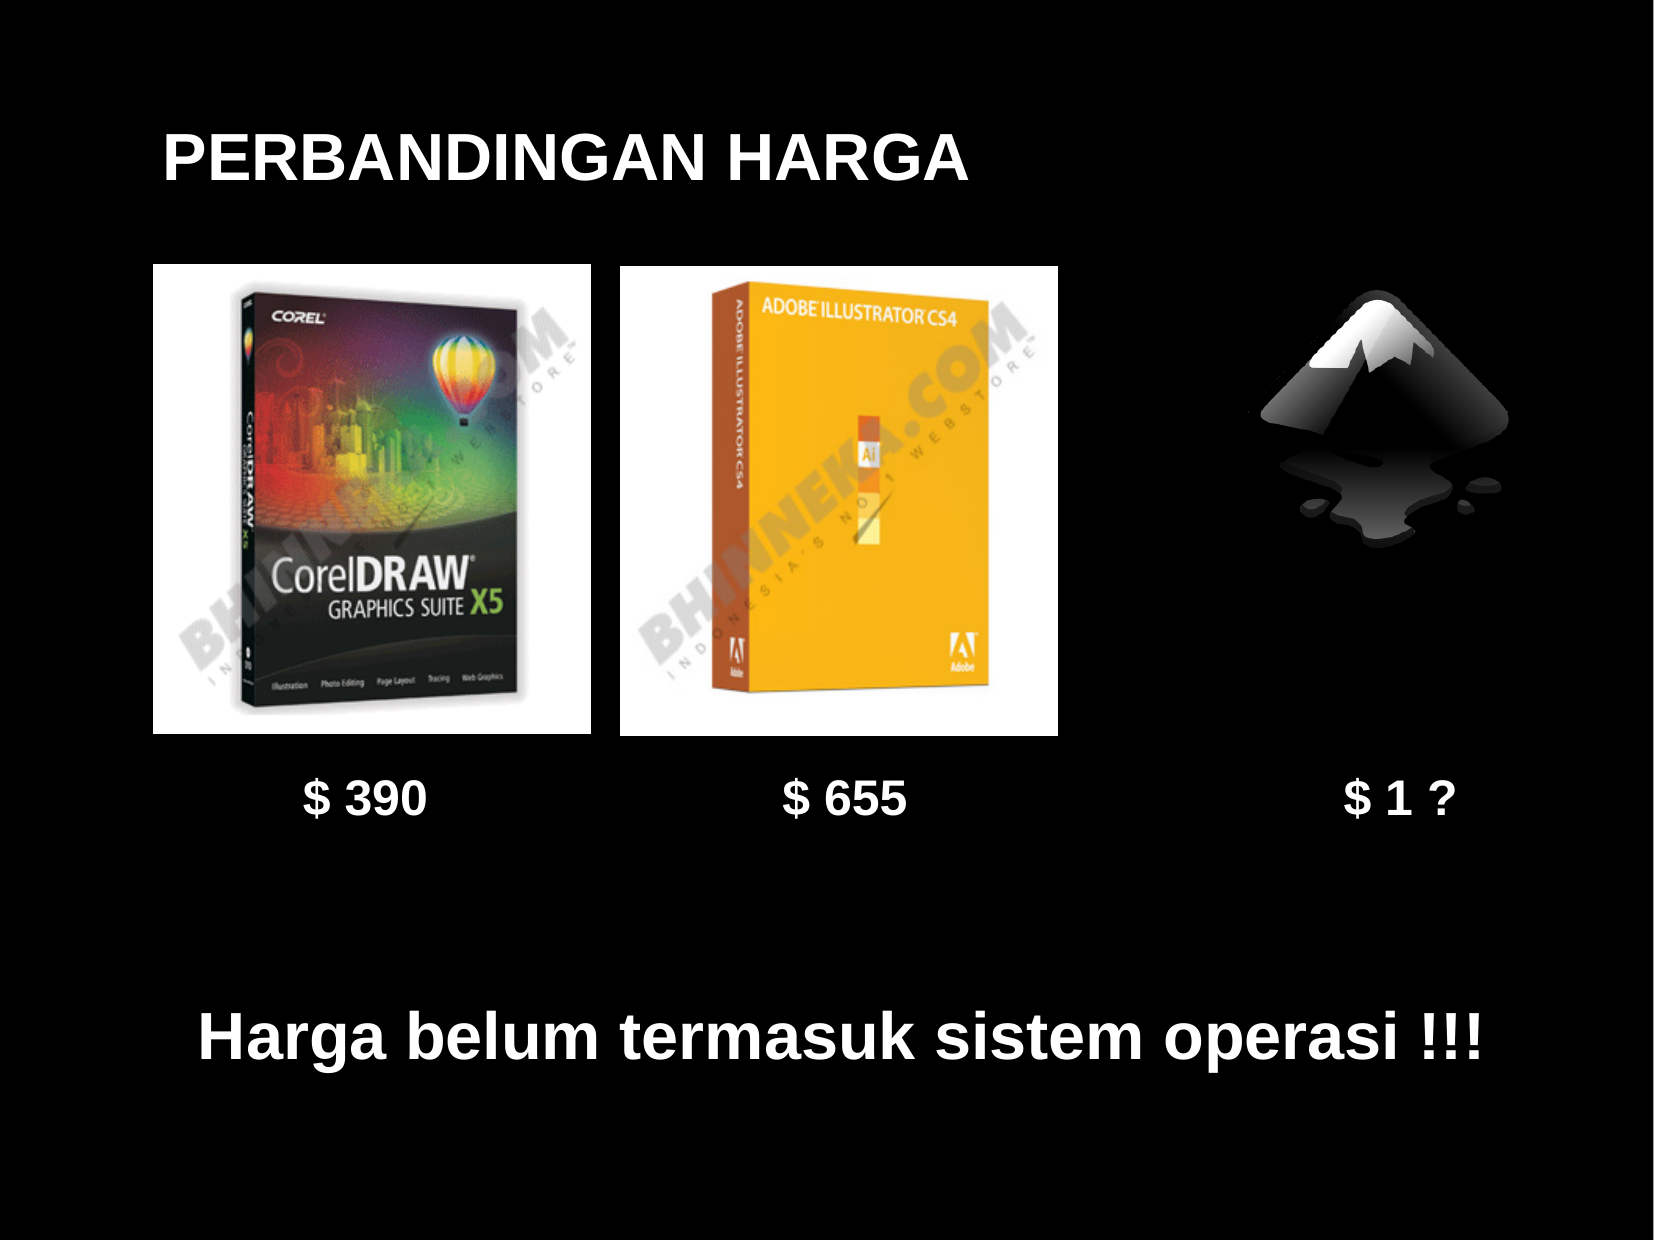

PERBANDINGAN HARGA
$ 390
$ 655
$ 1 ?
Harga belum termasuk sistem operasi !!!